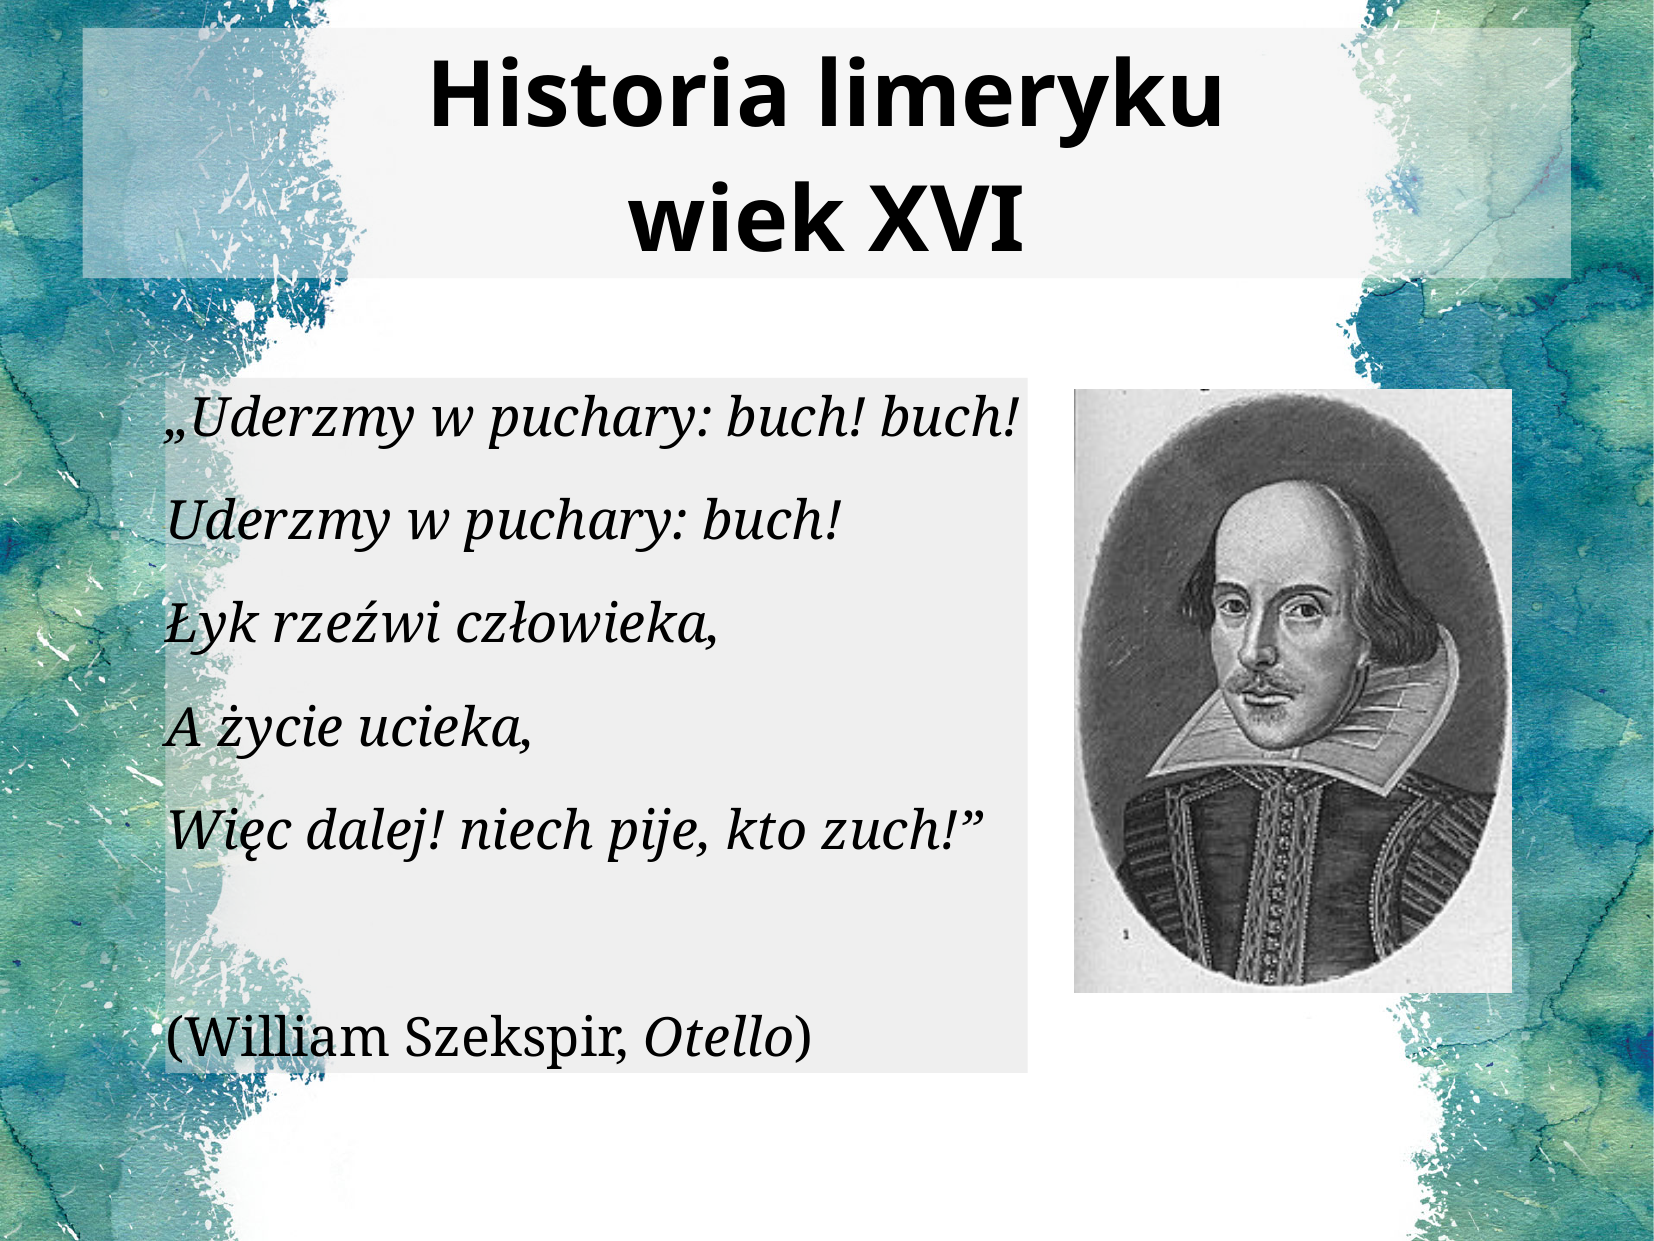

# Historia limeryku wiek XVI
„Uderzmy w puchary: buch! buch!
Uderzmy w puchary: buch!
Łyk rzeźwi człowieka,
A życie ucieka,
Więc dalej! niech pije, kto zuch!”
(William Szekspir, Otello)